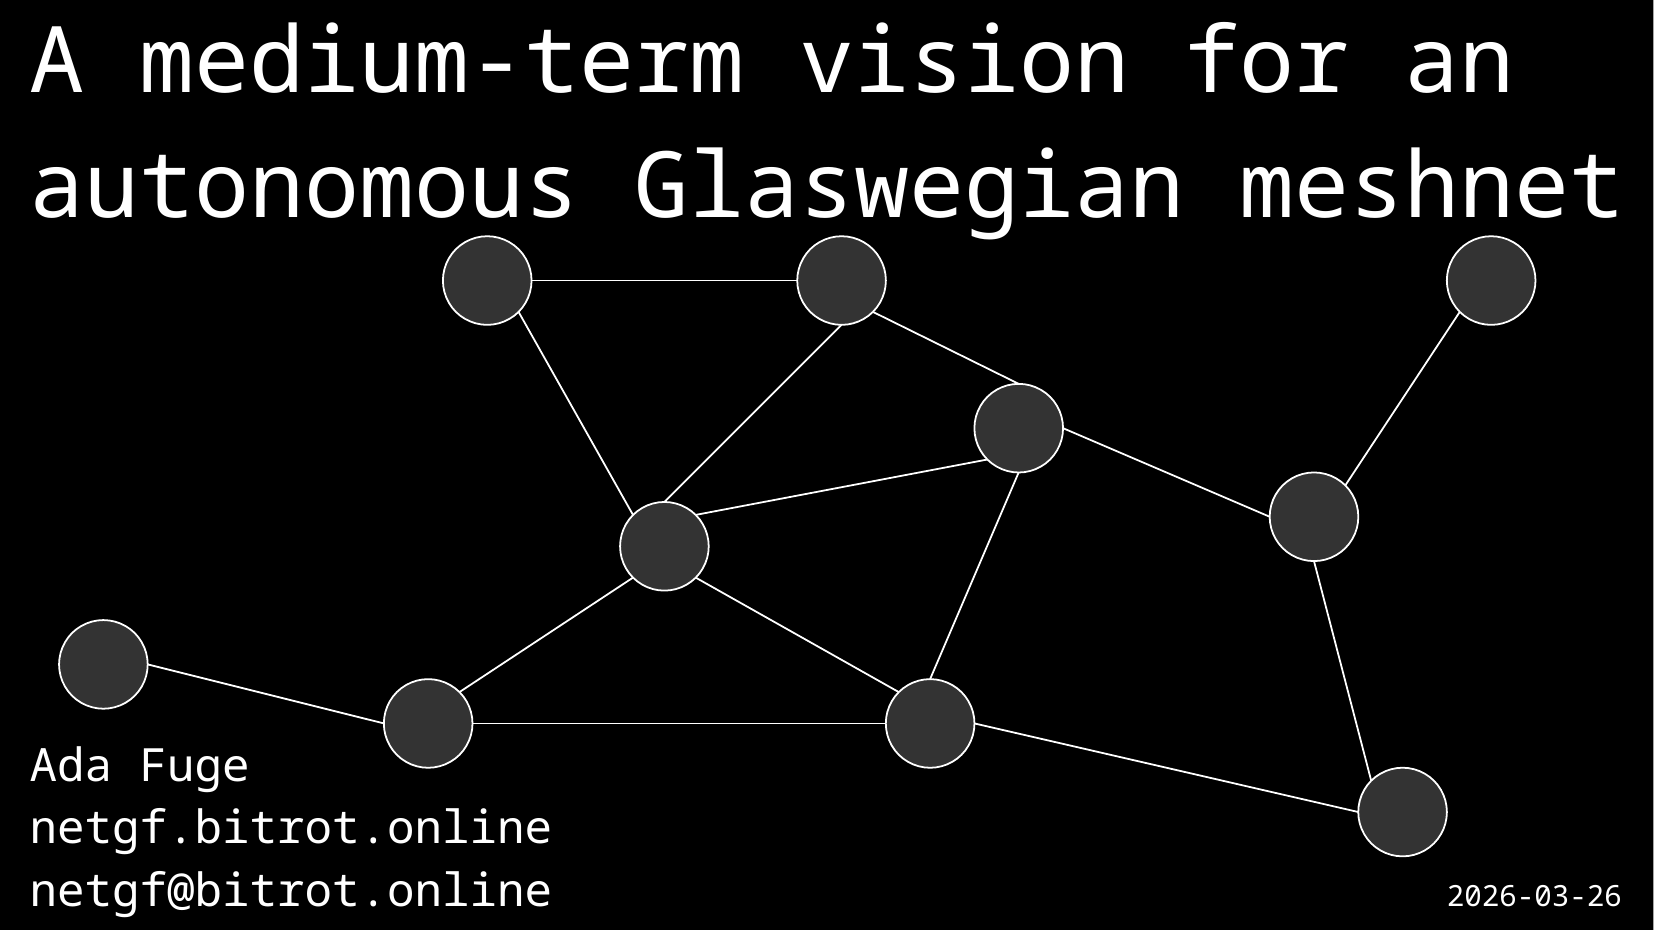

# A medium-term vision for an autonomous Glaswegian meshnet
Ada Fuge
netgf.bitrot.online
netgf@bitrot.online
2026-03-26